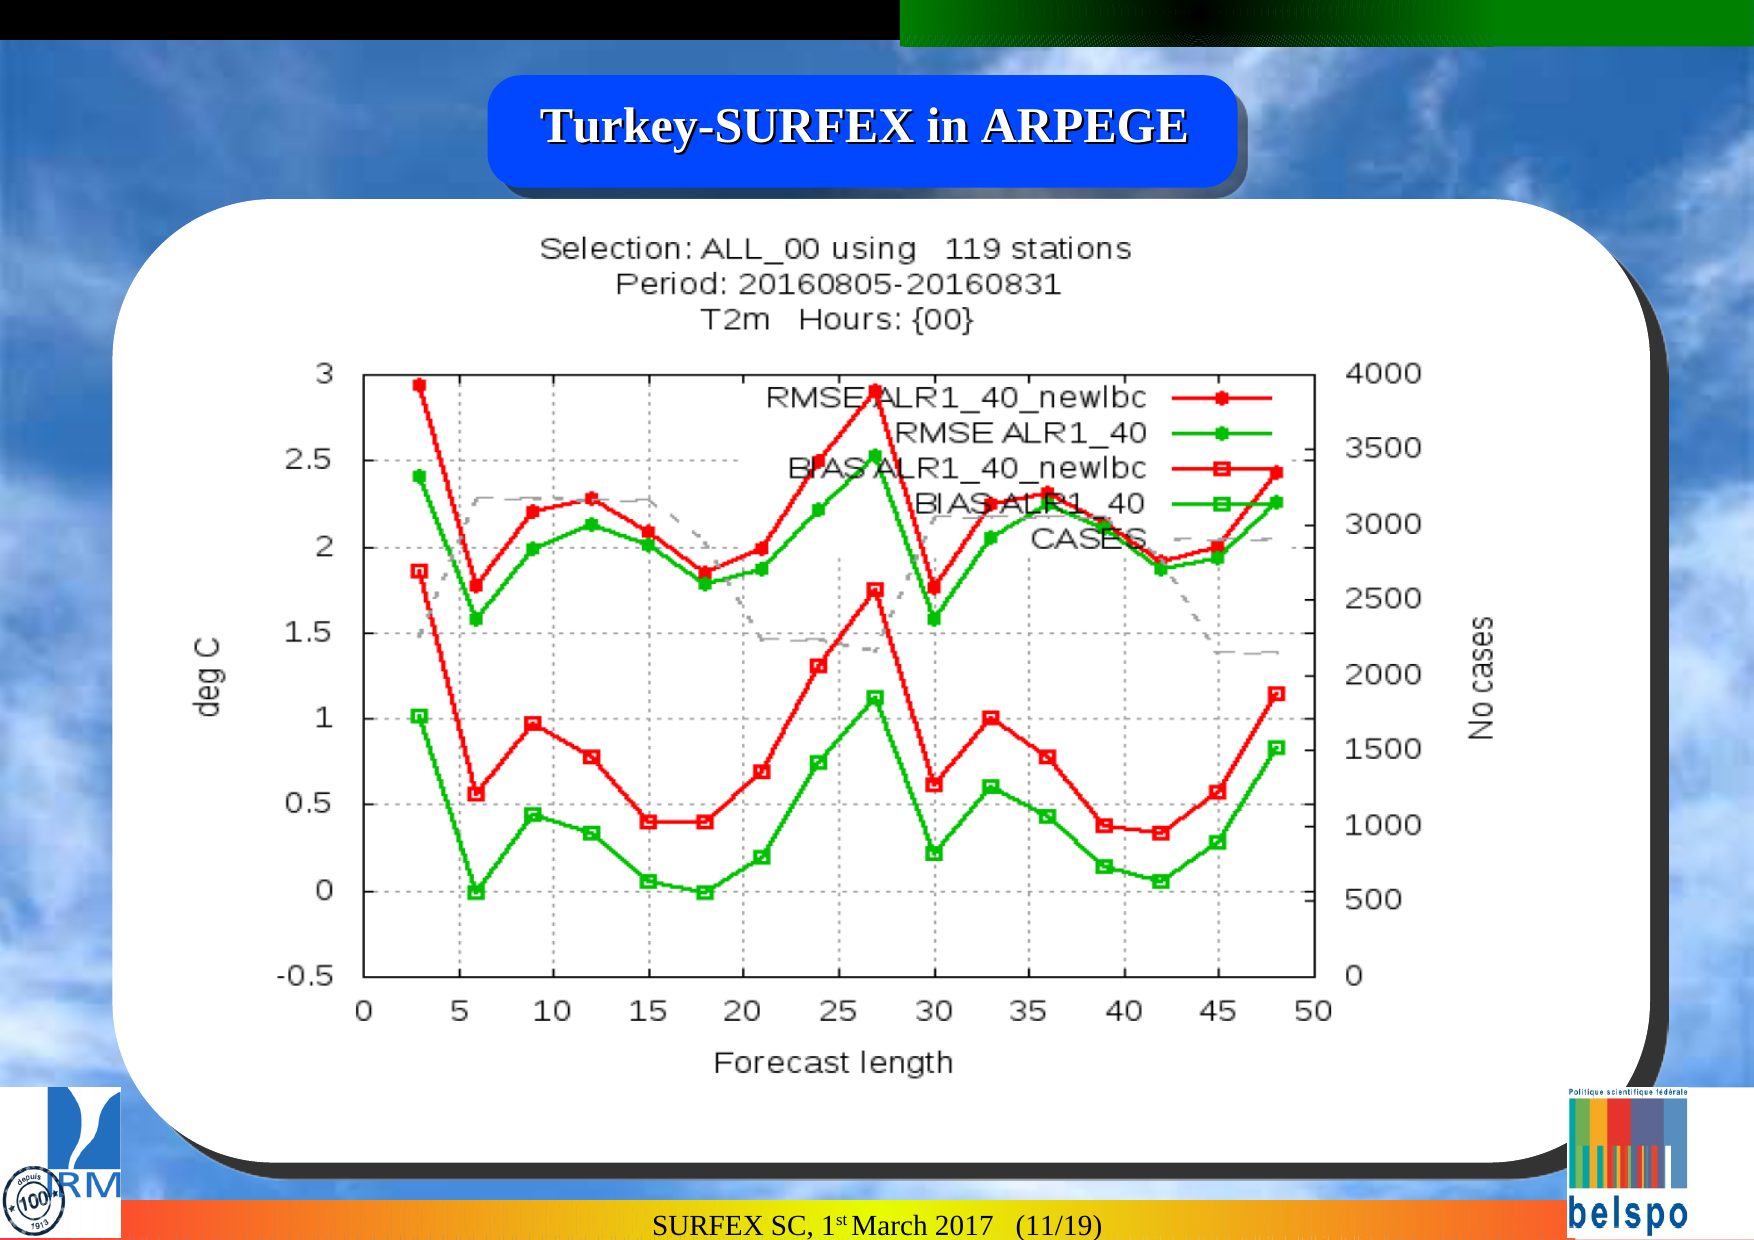

Turkey-SURFEX in ARPEGE
SURFEX SC, 1st March 2017 (11/19)